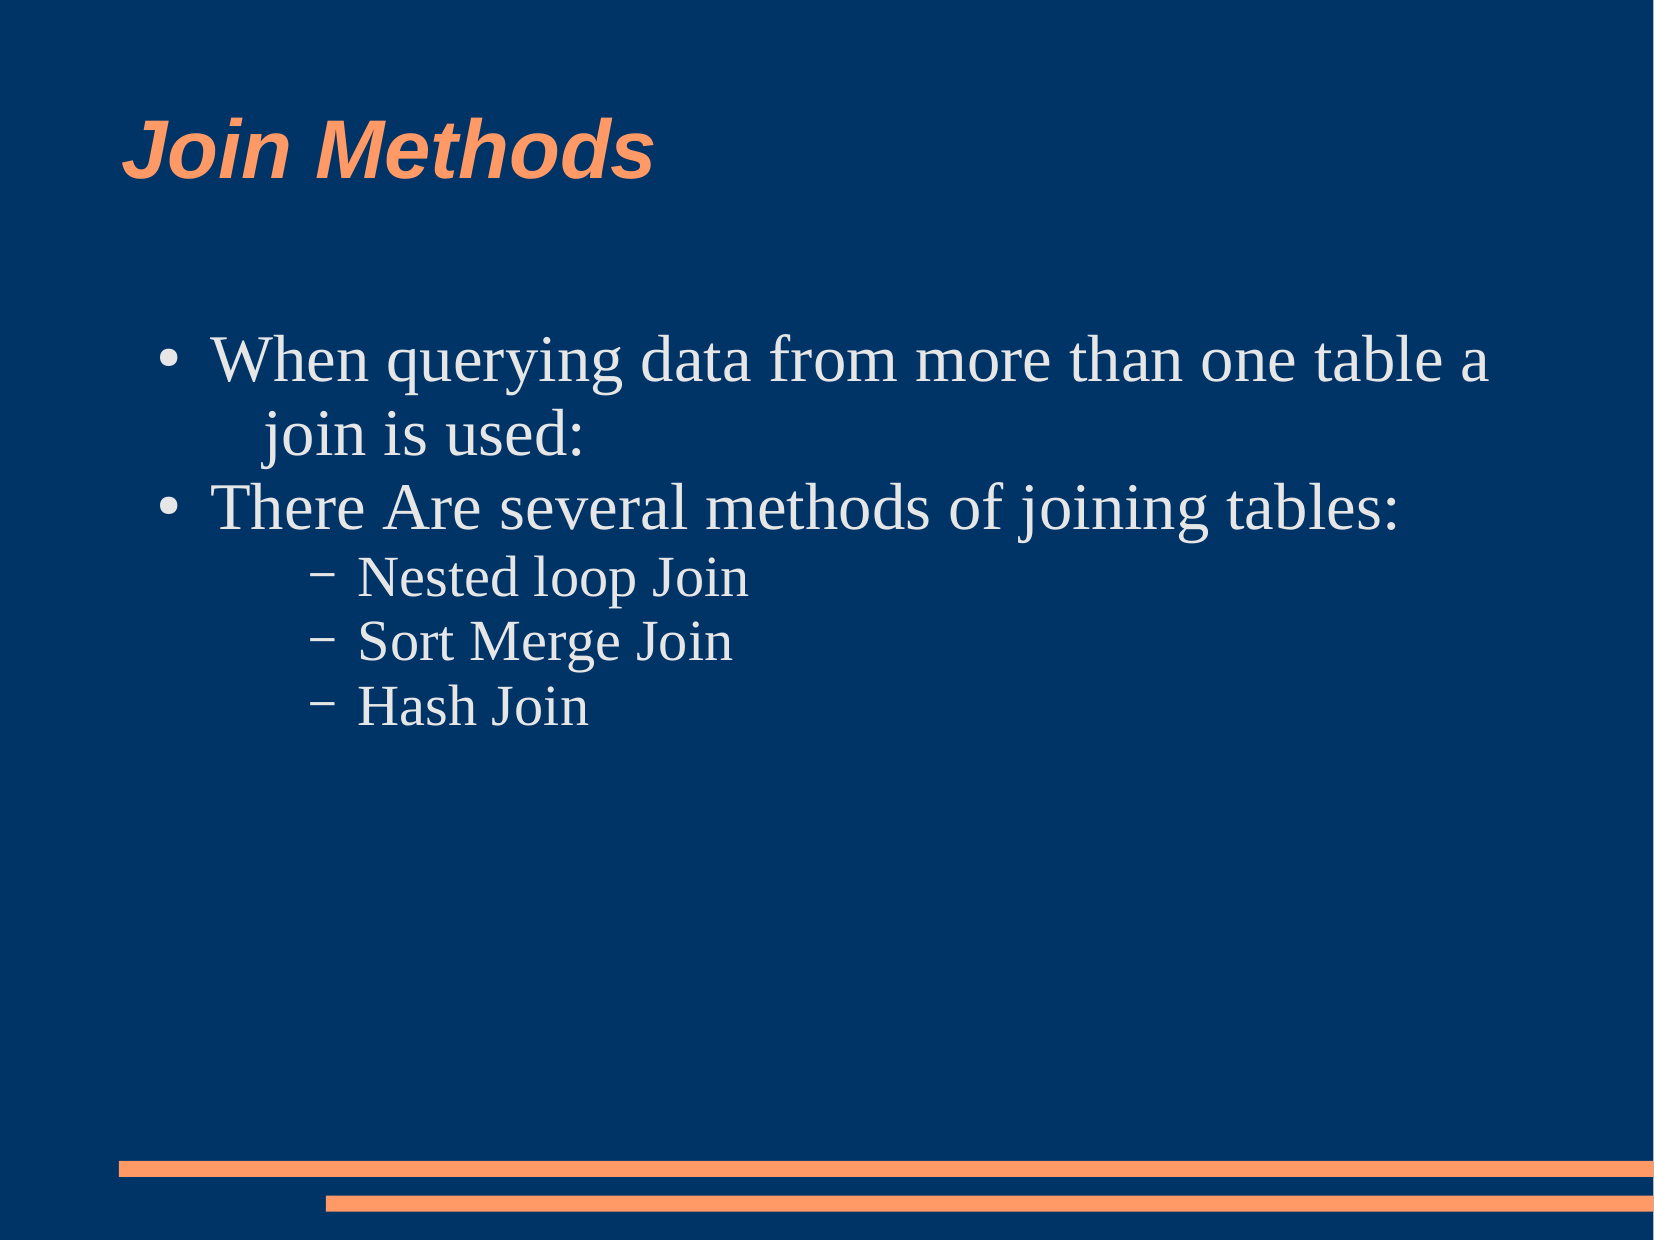

# Join Methods
When querying data from more than one table a join is used:
There Are several methods of joining tables:
Nested loop Join
Sort Merge Join
Hash Join